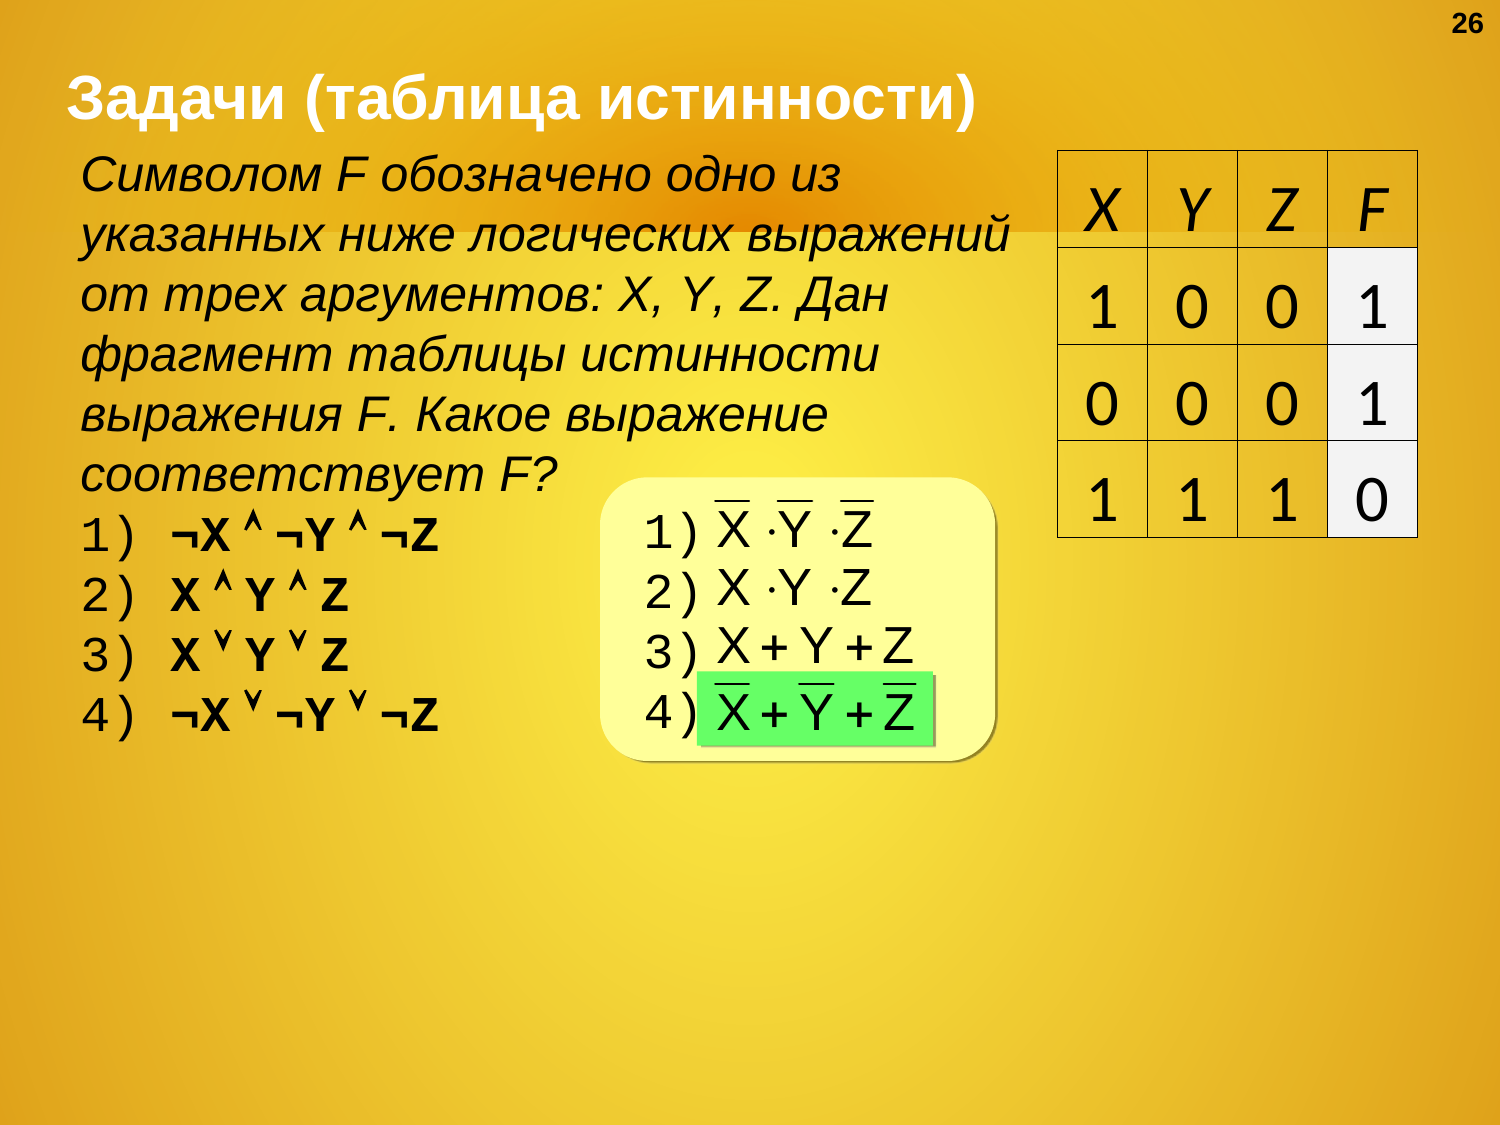

# Задачи (таблица истинности)
Символом F обозначено одно из указанных ниже логических выражений от трех аргументов: X, Y, Z. Дан фрагмент таблицы истинности выражения F. Какое выражение соответствует F?
 ¬X  ¬Y  ¬Z
 X  Y  Z
 X  Y  Z
 ¬X  ¬Y  ¬Z
| X | Y | Z | F |
| --- | --- | --- | --- |
| 1 | 0 | 0 | 1 |
| 0 | 0 | 0 | 1 |
| 1 | 1 | 1 | 0 |